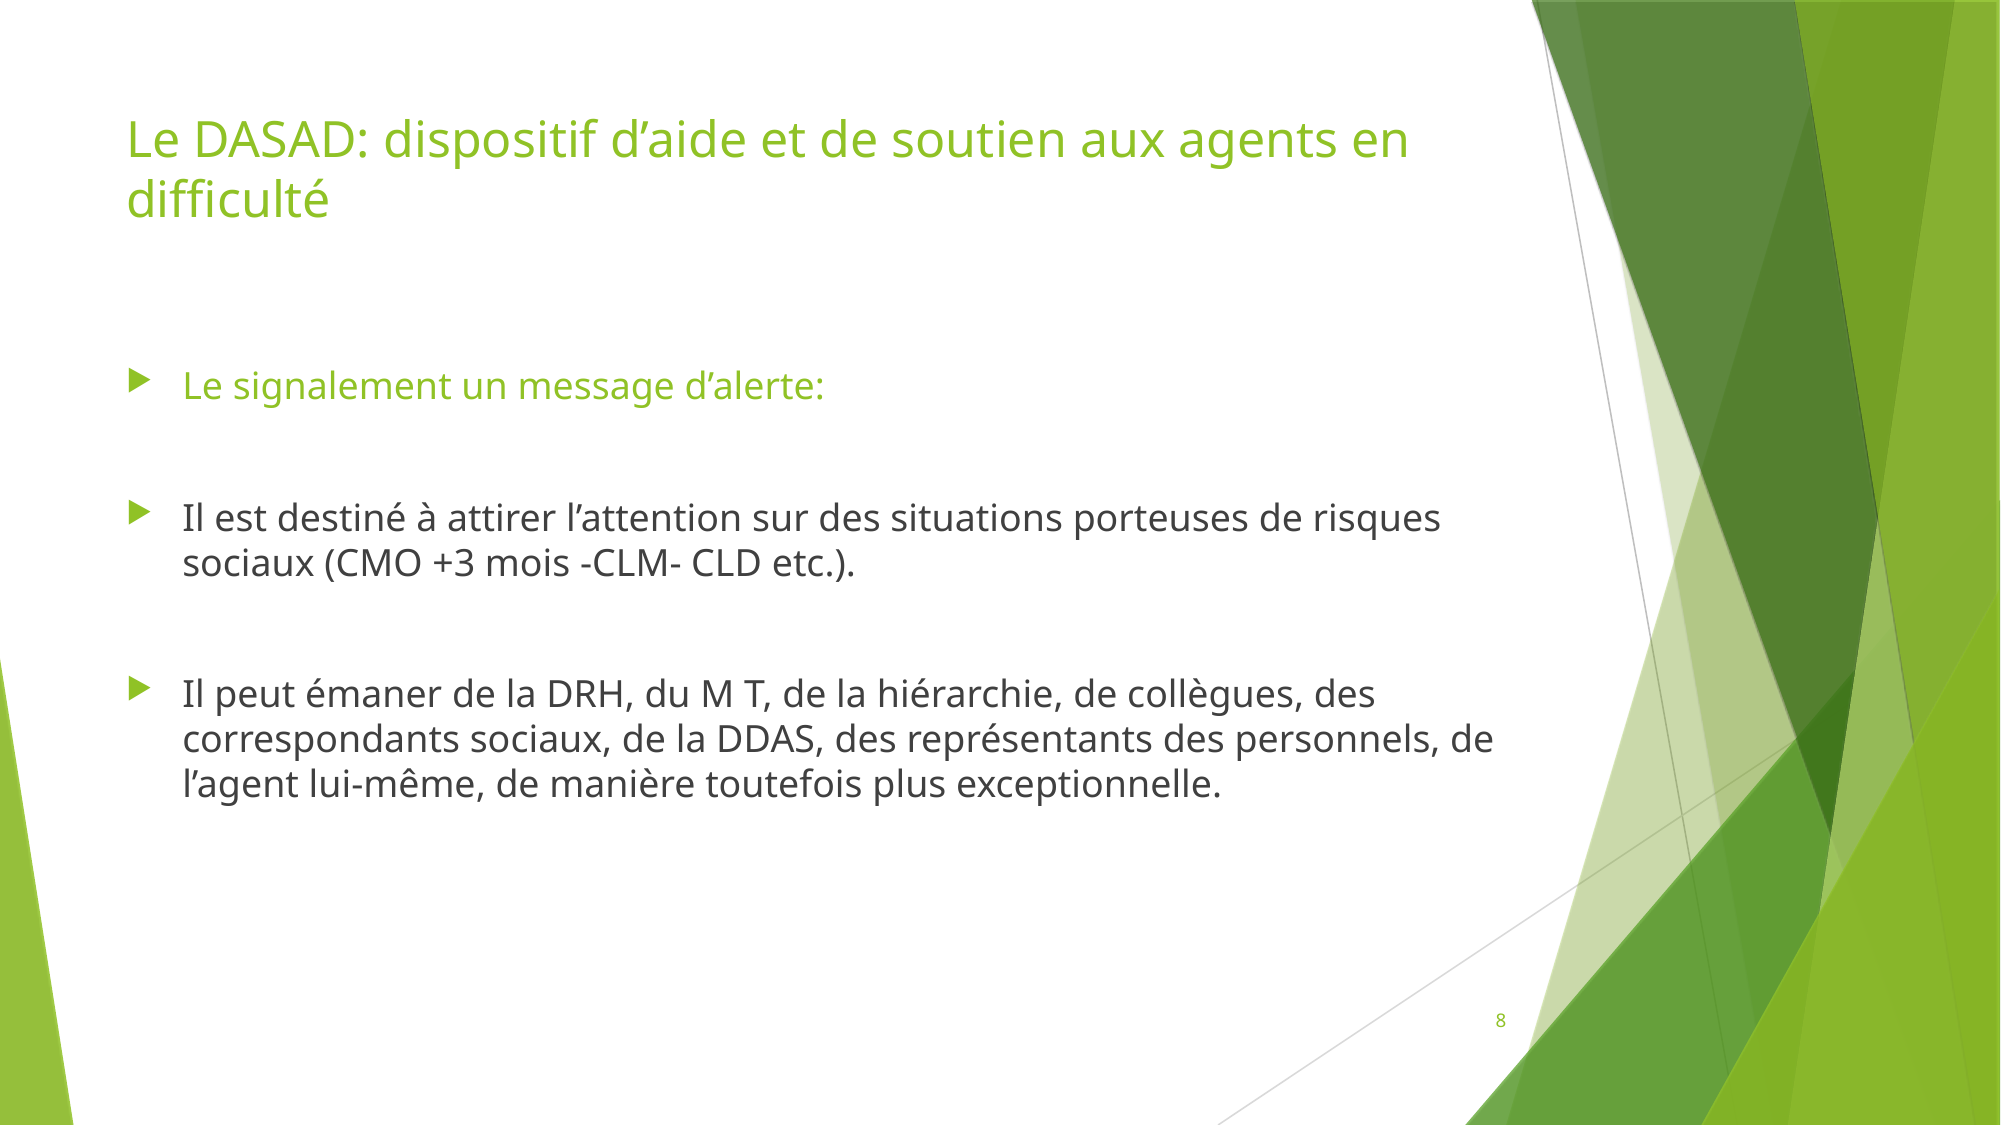

# Le DASAD: dispositif d’aide et de soutien aux agents en difficulté
Le signalement un message d’alerte:
Il est destiné à attirer l’attention sur des situations porteuses de risques sociaux (CMO +3 mois -CLM- CLD etc.).
Il peut émaner de la DRH, du M T, de la hiérarchie, de collègues, des correspondants sociaux, de la DDAS, des représentants des personnels, de l’agent lui-même, de manière toutefois plus exceptionnelle.